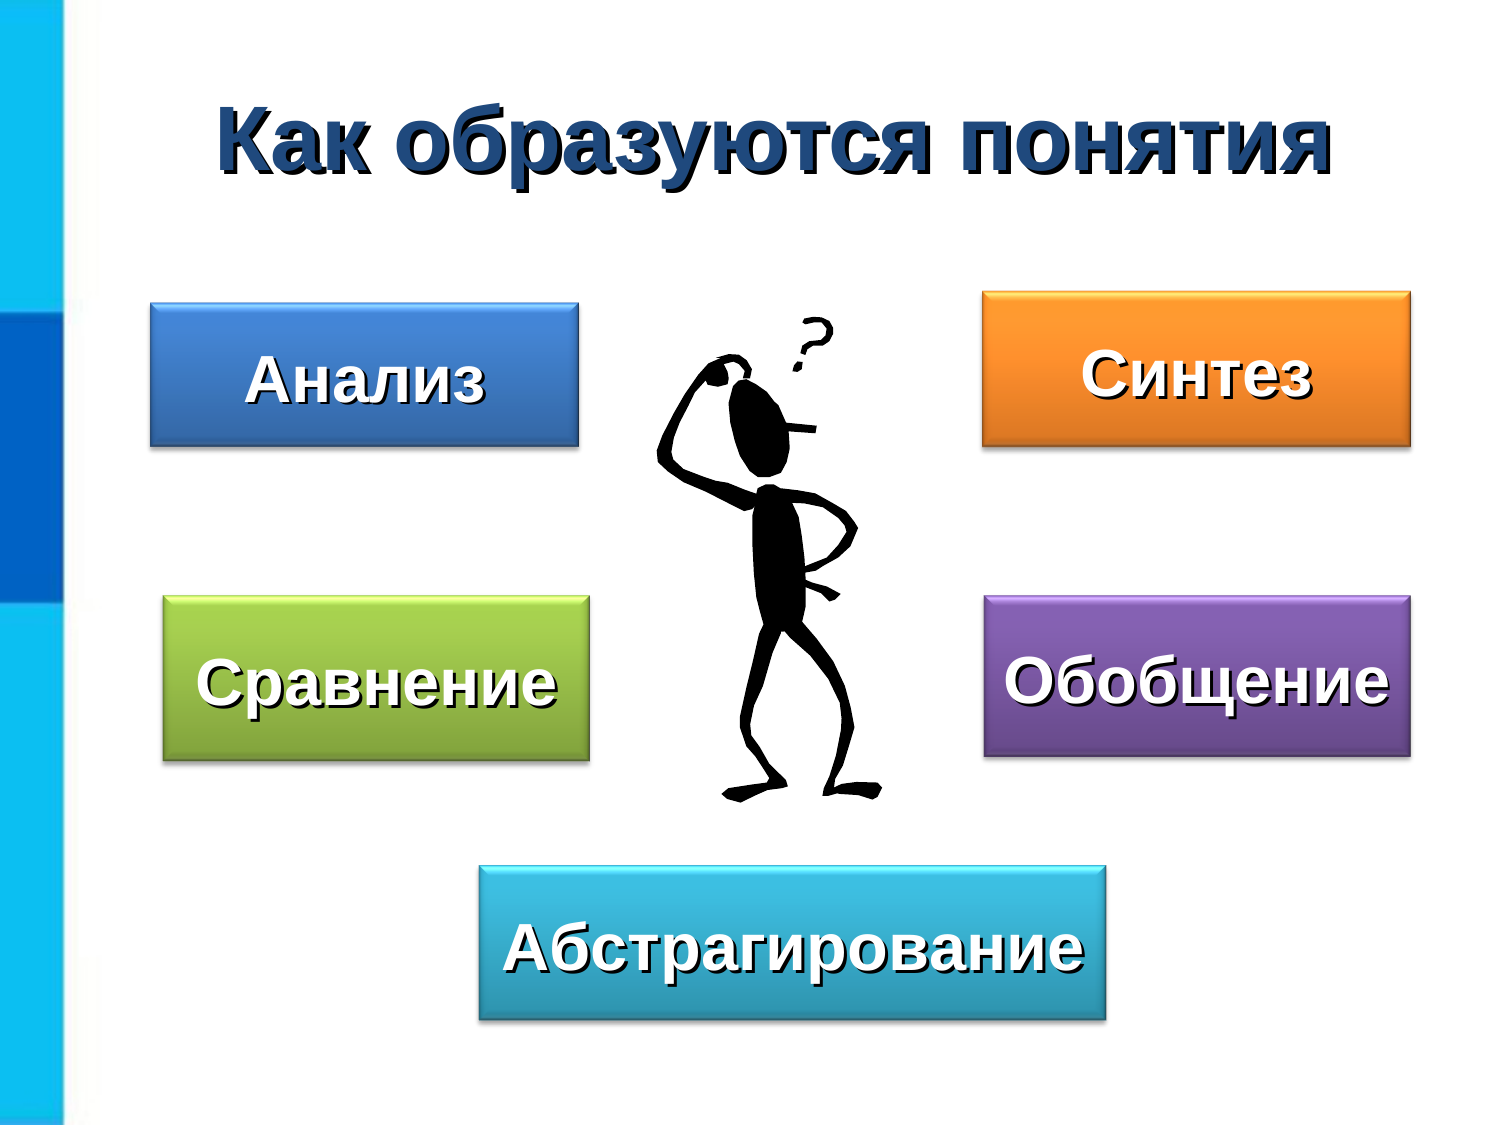

# Как образуются понятия
Синтез
Анализ
Сравнение
Обобщение
Абстрагирование